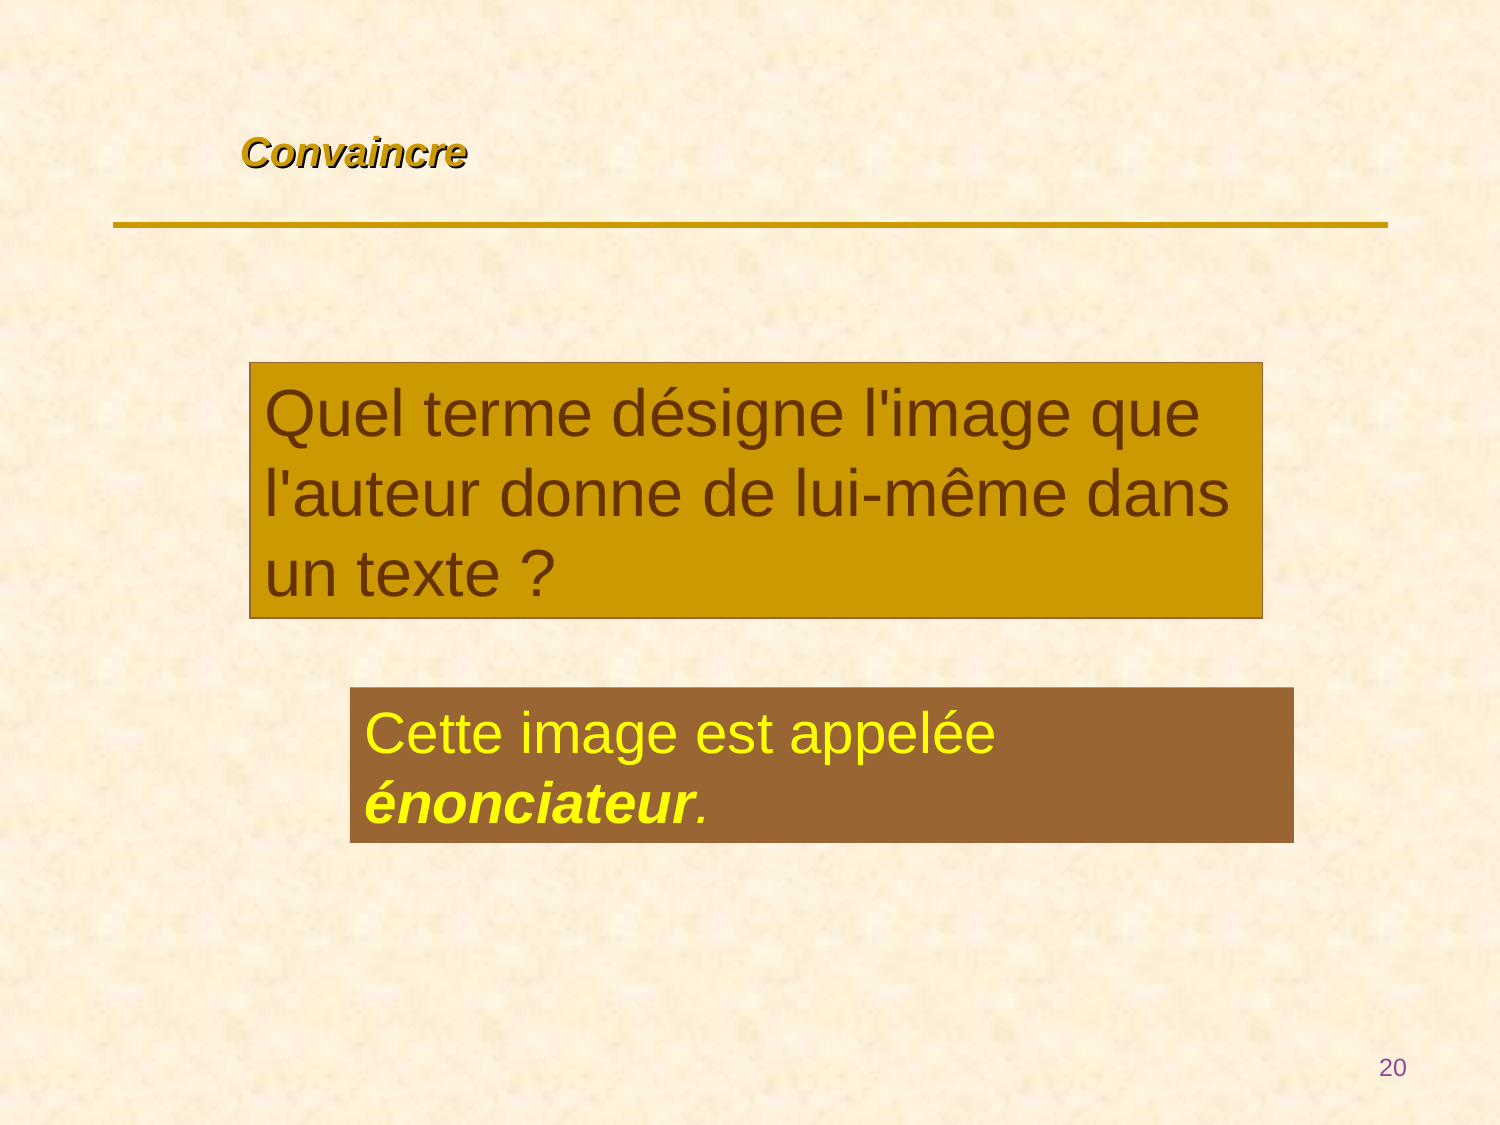

Convaincre
Quel terme désigne l'image que l'auteur donne de lui-même dans un texte ?
Cette image est appelée énonciateur.
20